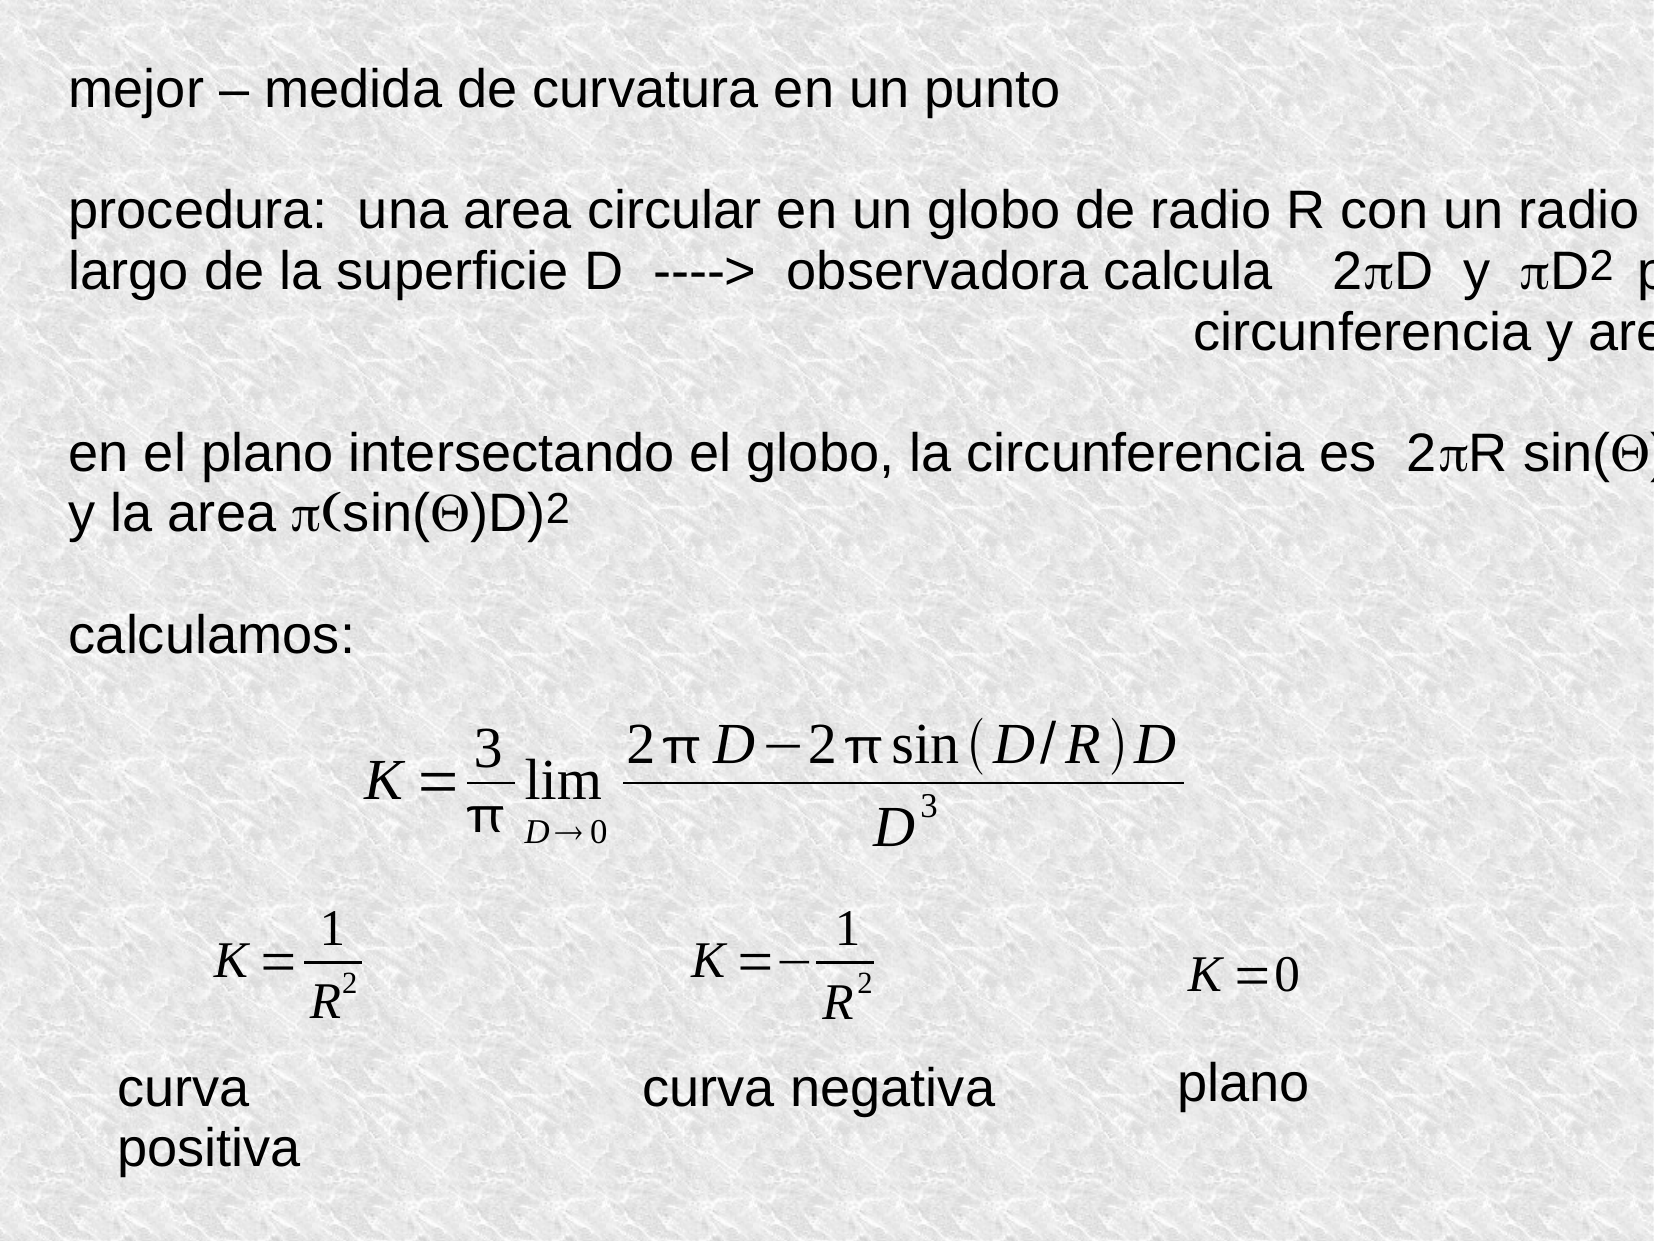

mejor – medida de curvatura en un punto
procedura: una area circular en un globo de radio R con un radio a lo
largo de la superficie D ----> observadora calcula 2D y D2 para
 circunferencia y area
en el plano intersectando el globo, la circunferencia es 2R sin()
y la area (sin()D)2
calculamos:
plano
curva positiva
curva negativa